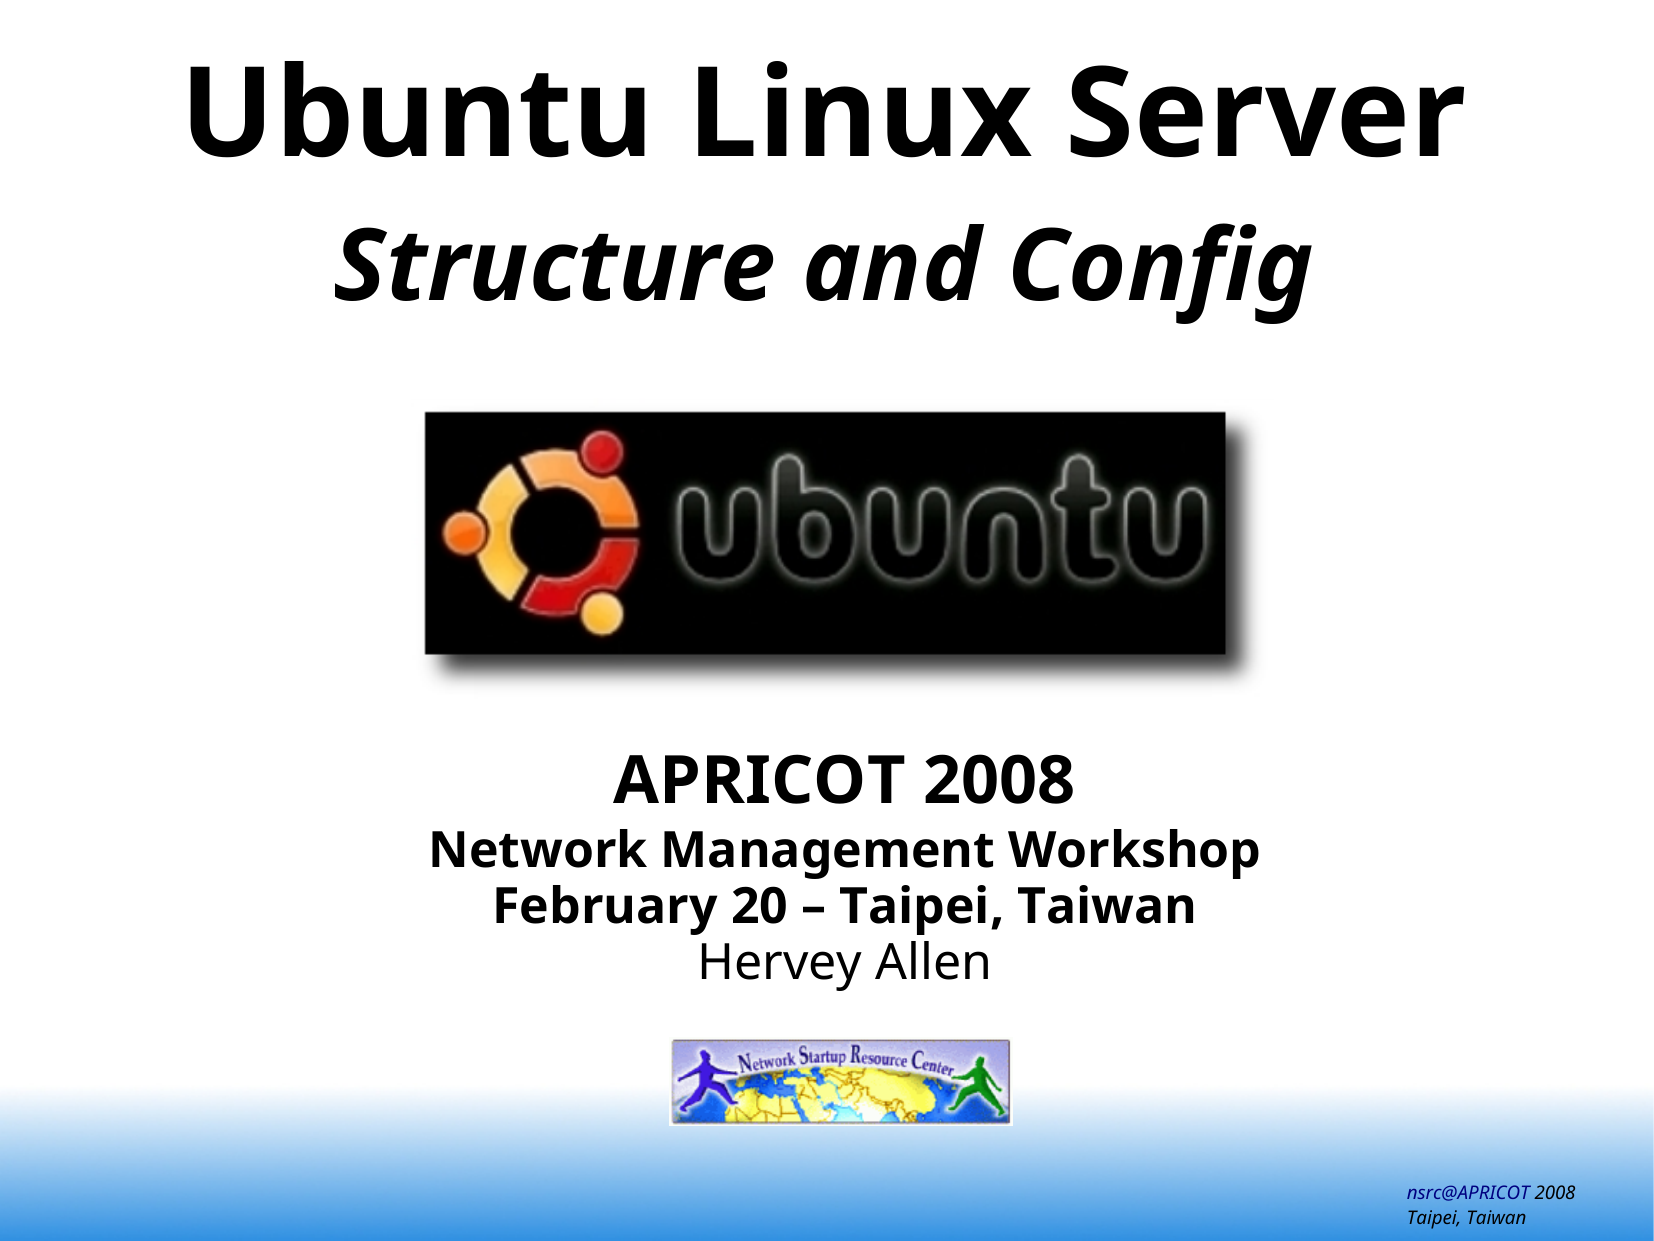

# Ubuntu Linux Server Structure and Config
APRICOT 2008
Network Management Workshop
February 20 – Taipei, Taiwan
Hervey Allen